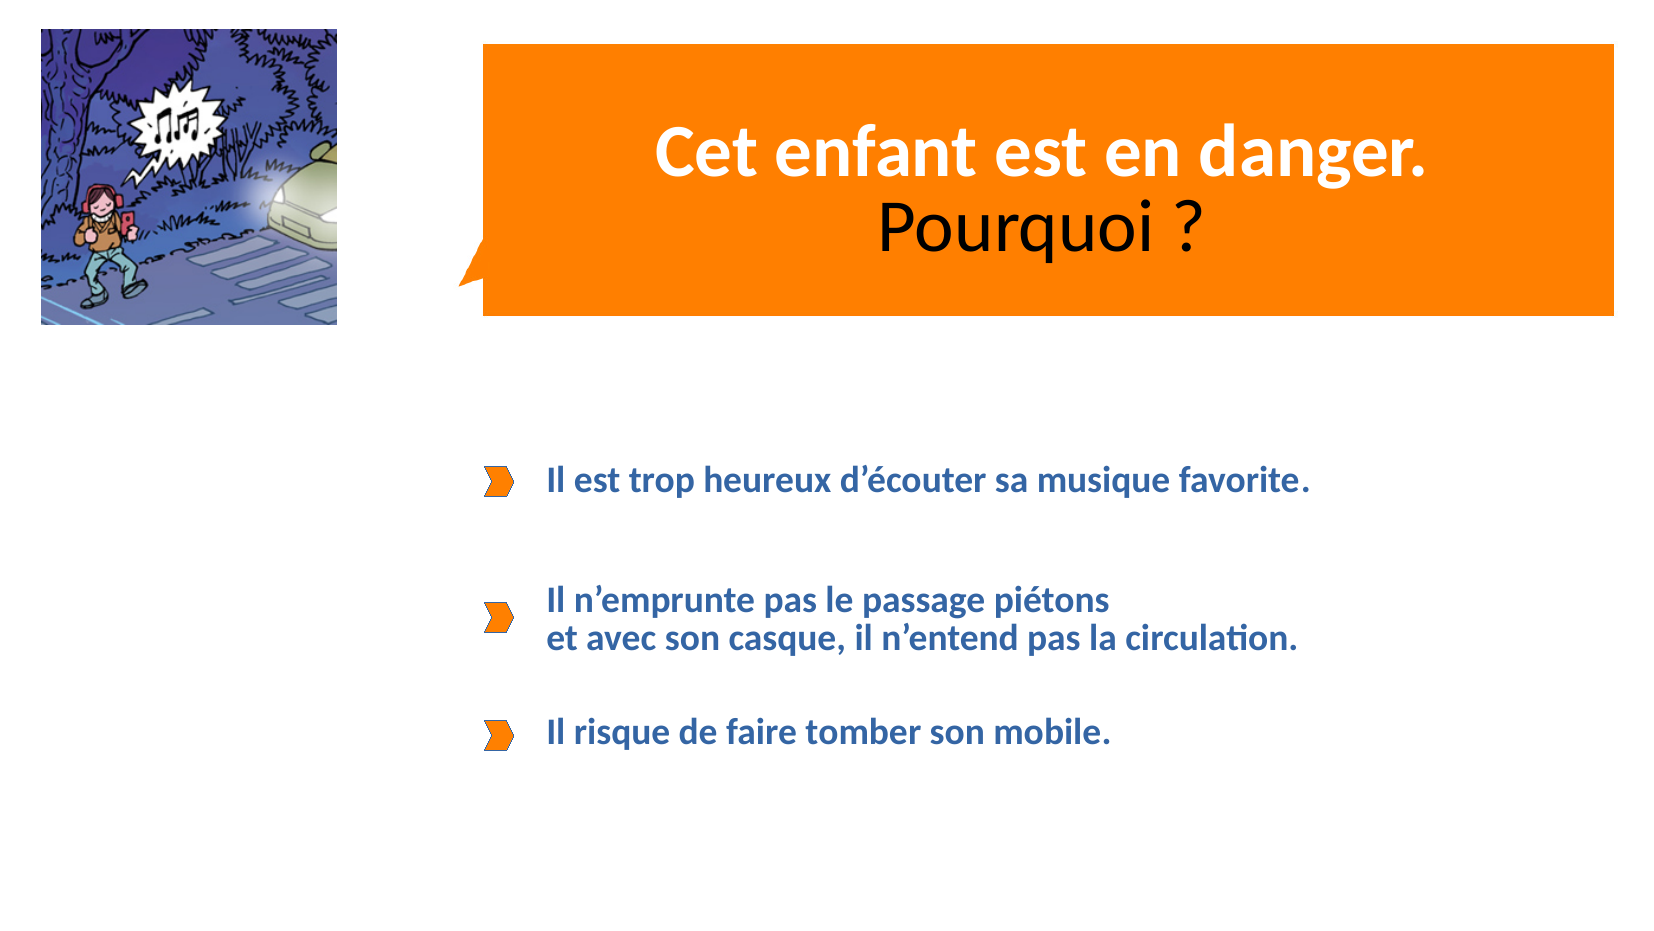

Cet enfant est en danger.
Pourquoi ?
Il est trop heureux d’écouter sa musique favorite.
Il n’emprunte pas le passage piétons
et avec son casque, il n’entend pas la circulation.
Il risque de faire tomber son mobile.